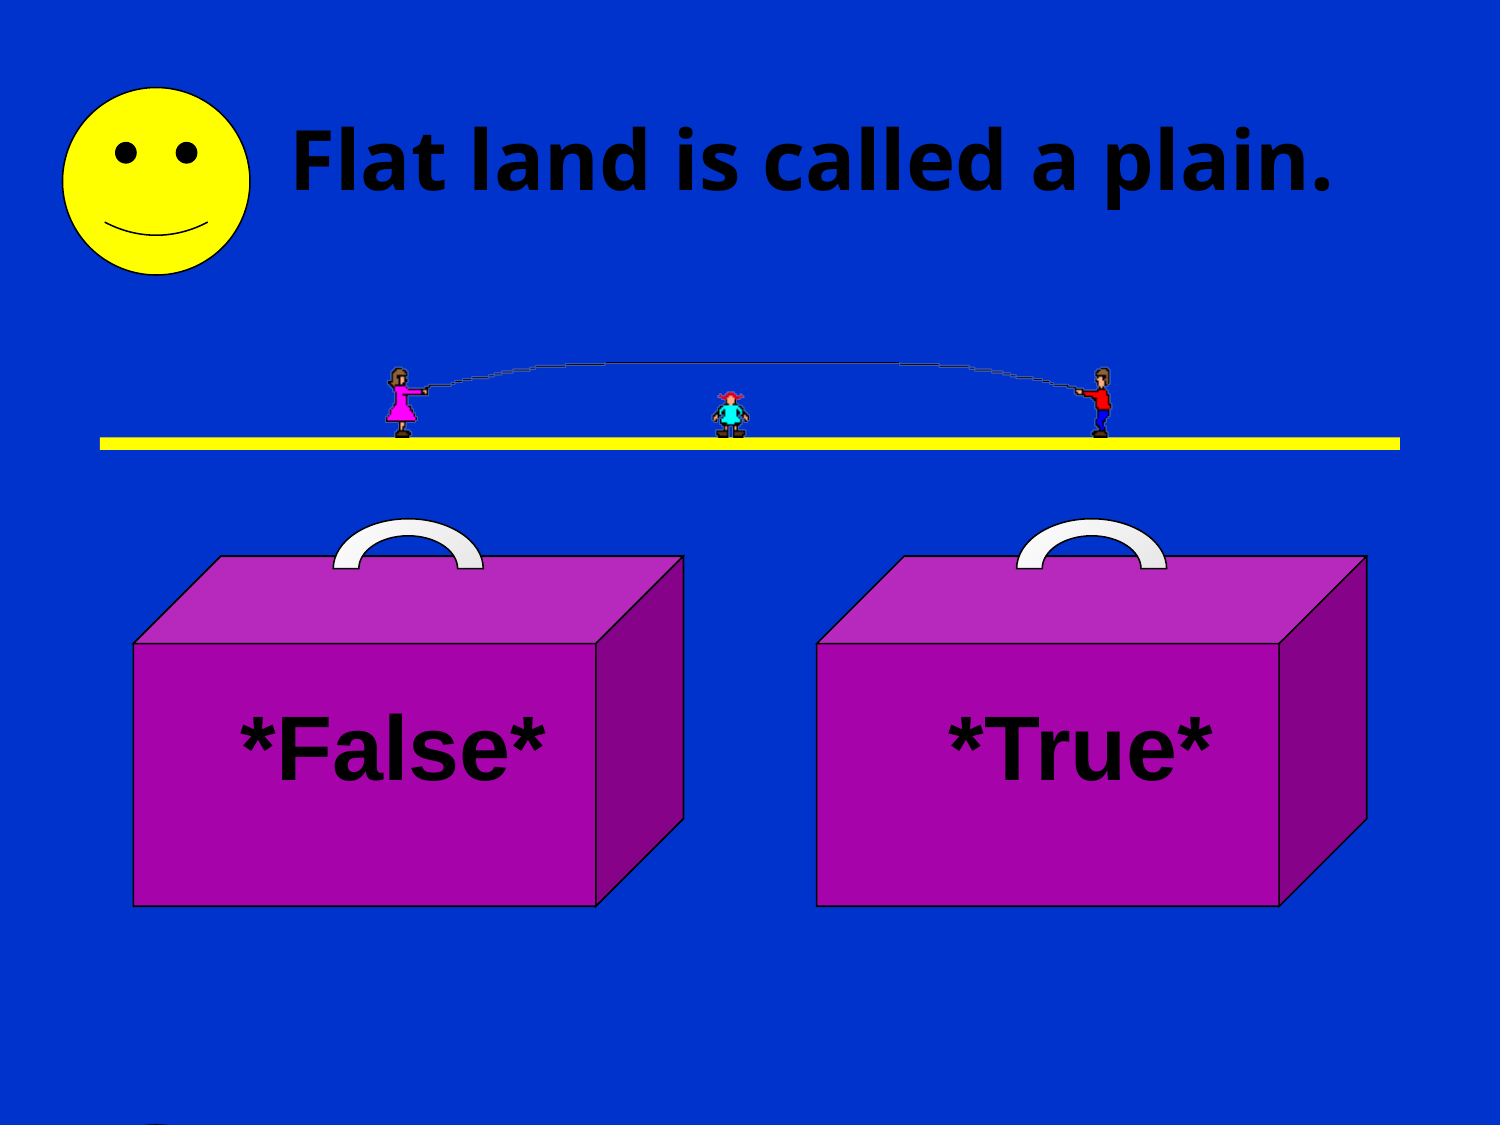

# Flat land is called a plain.
*False*
*True*